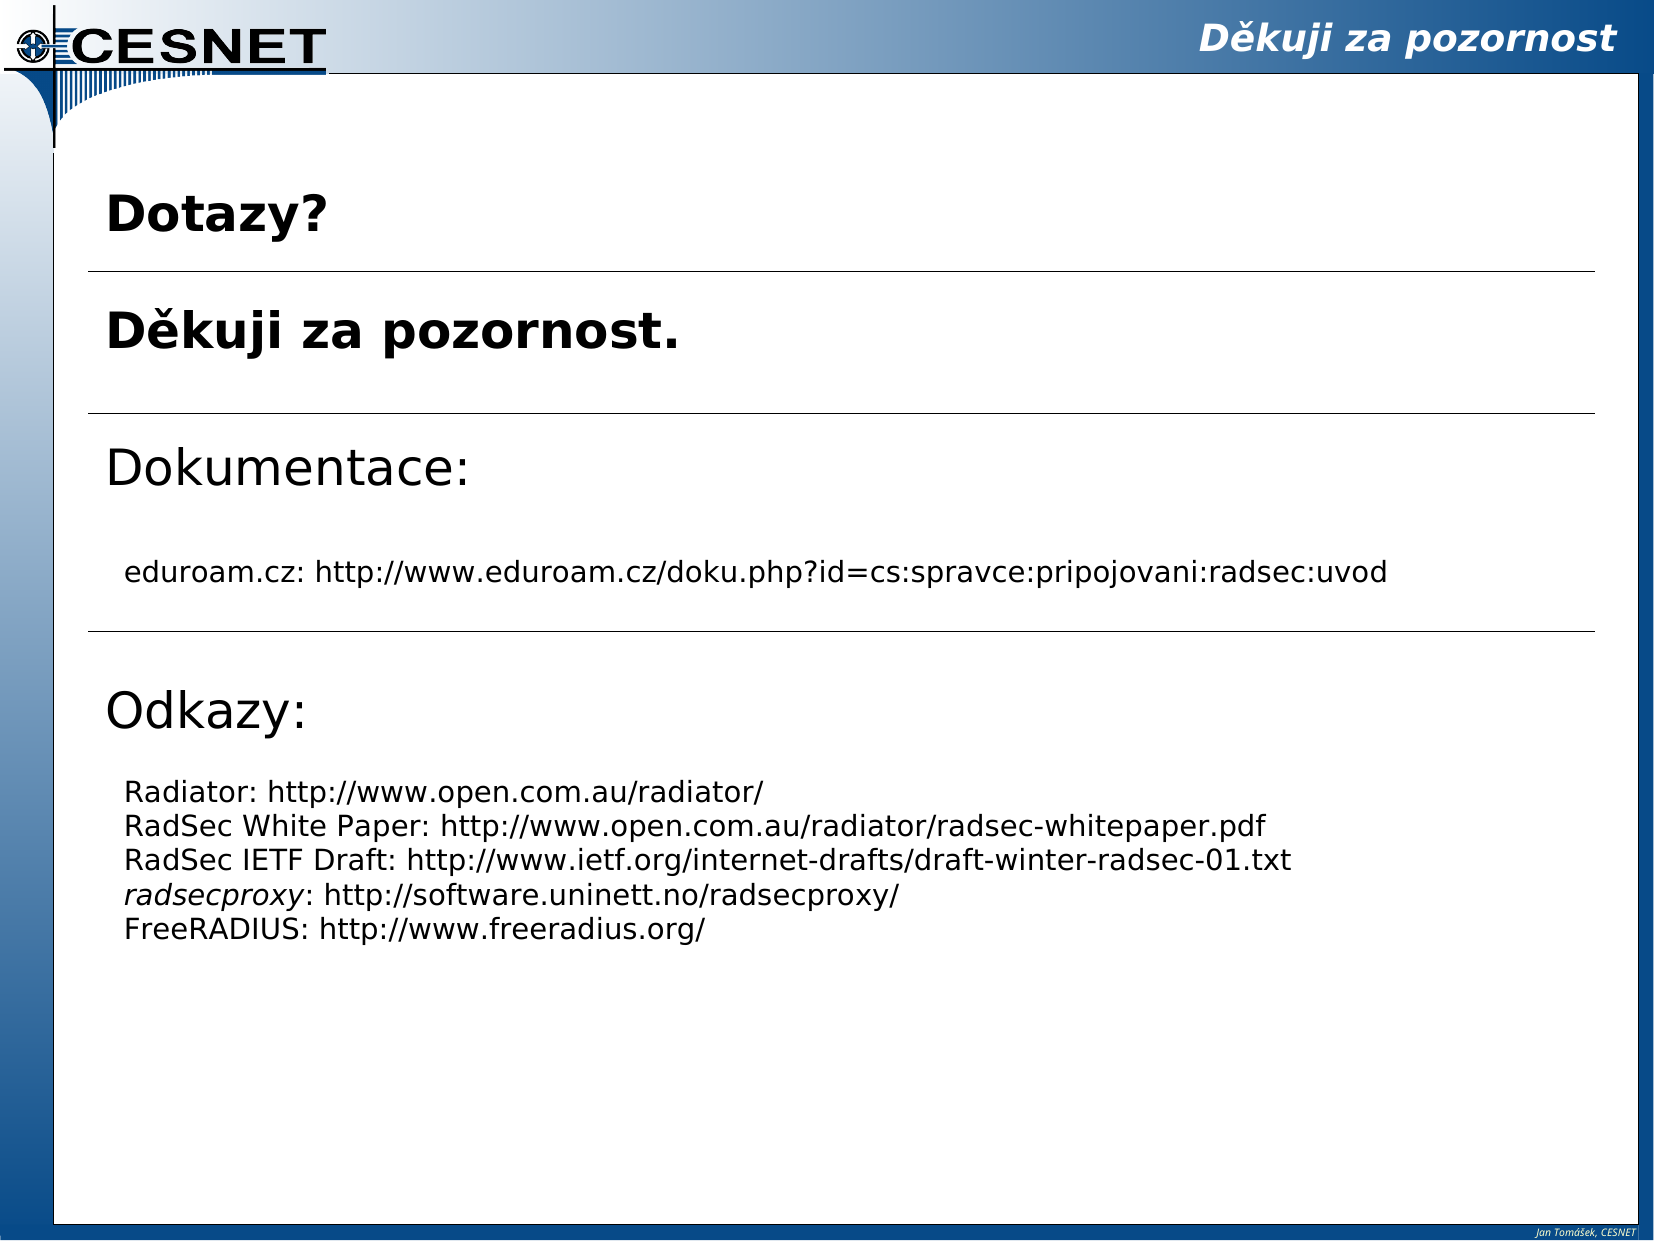

Děkuji za pozornost
Dotazy?
Děkuji za pozornost.
Dokumentace:
 eduroam.cz: http://www.eduroam.cz/doku.php?id=cs:spravce:pripojovani:radsec:uvod
Odkazy:
 Radiator: http://www.open.com.au/radiator/
 RadSec White Paper: http://www.open.com.au/radiator/radsec-whitepaper.pdf
 RadSec IETF Draft: http://www.ietf.org/internet-drafts/draft-winter-radsec-01.txt
 radsecproxy: http://software.uninett.no/radsecproxy/
 FreeRADIUS: http://www.freeradius.org/
Jan Tomášek, CESNET